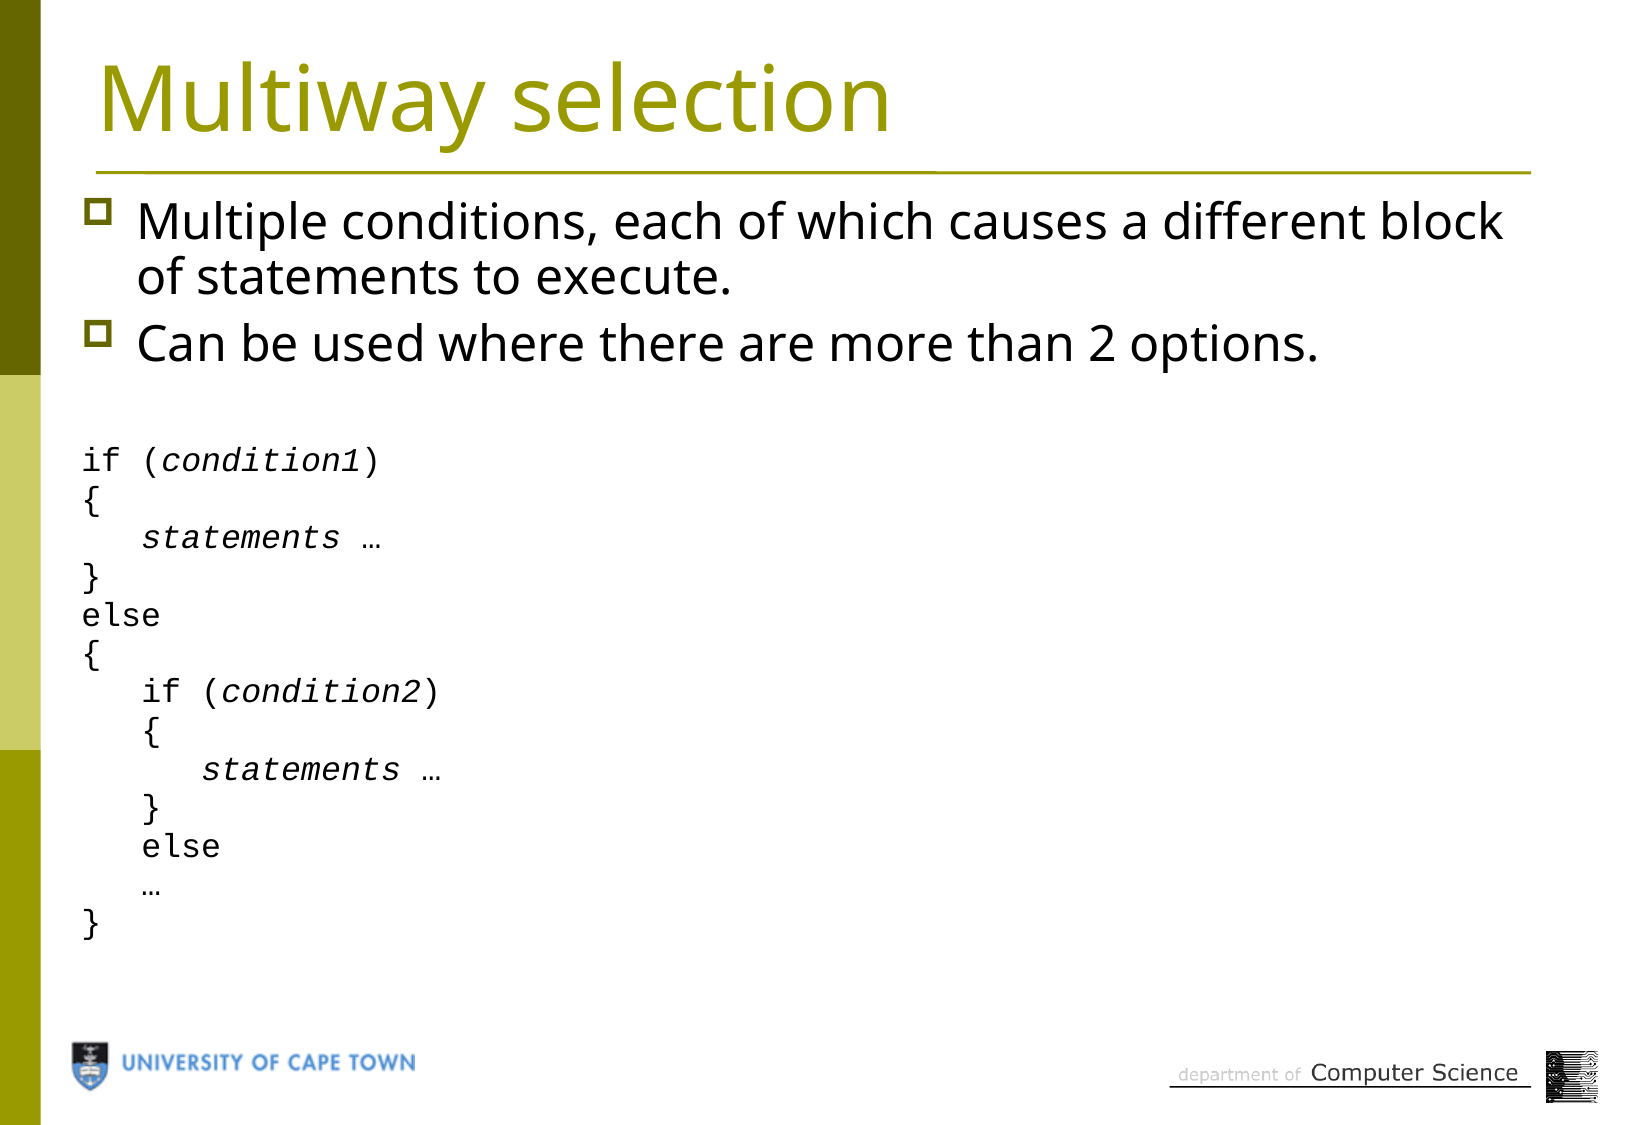

# Multiway selection
Multiple conditions, each of which causes a different block of statements to execute.
Can be used where there are more than 2 options.
if (condition1)
{
 statements …
}
else
{
 if (condition2)
 {
 statements …
 }
 else
 …
}